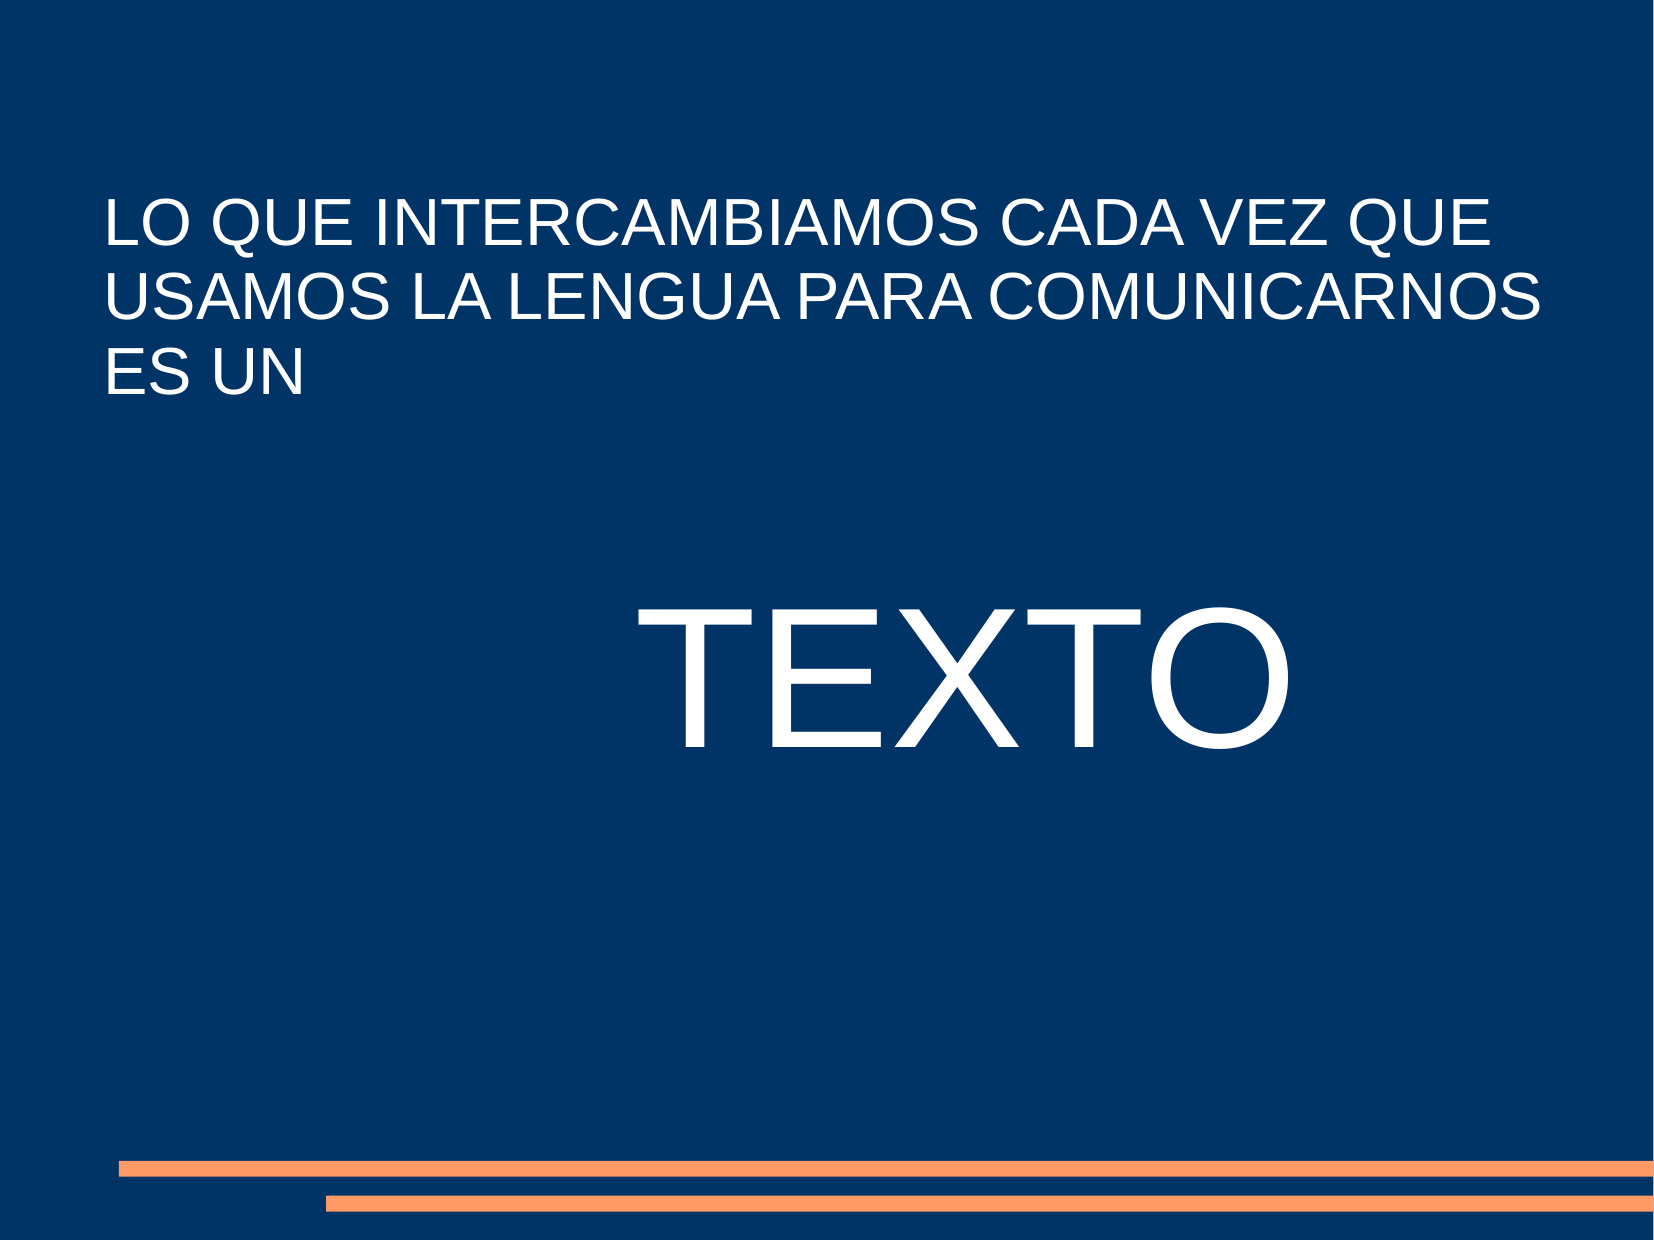

LO QUE INTERCAMBIAMOS CADA VEZ QUE USAMOS LA LENGUA PARA COMUNICARNOS ES UN
TEXTO